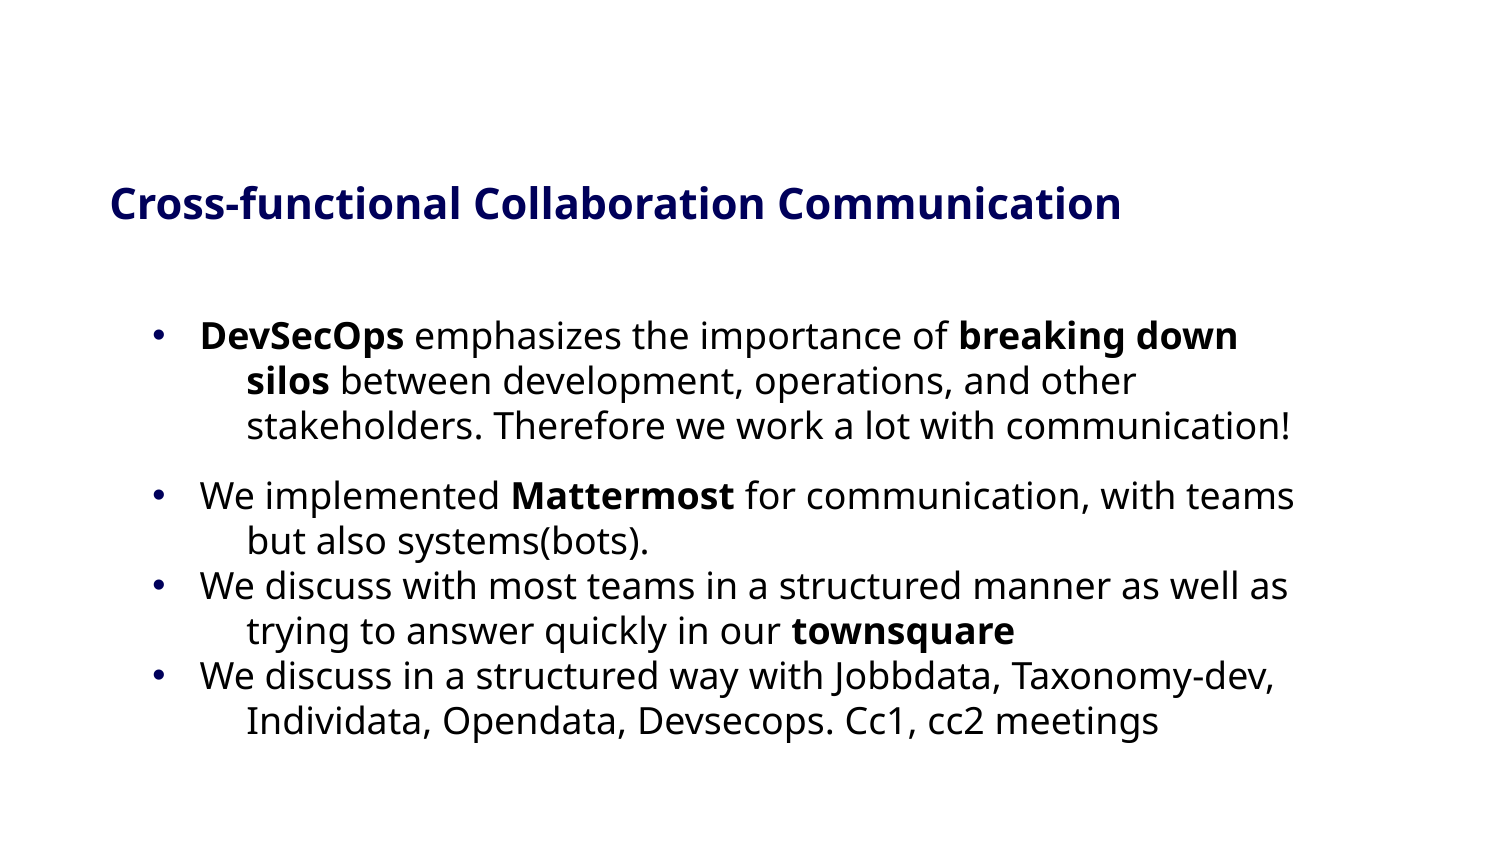

# Cross-functional Collaboration Communication
DevSecOps emphasizes the importance of breaking down silos between development, operations, and other stakeholders. Therefore we work a lot with communication!
We implemented Mattermost for communication, with teams but also systems(bots).
We discuss with most teams in a structured manner as well as trying to answer quickly in our townsquare
We discuss in a structured way with Jobbdata, Taxonomy-dev, Individata, Opendata, Devsecops. Cc1, cc2 meetings